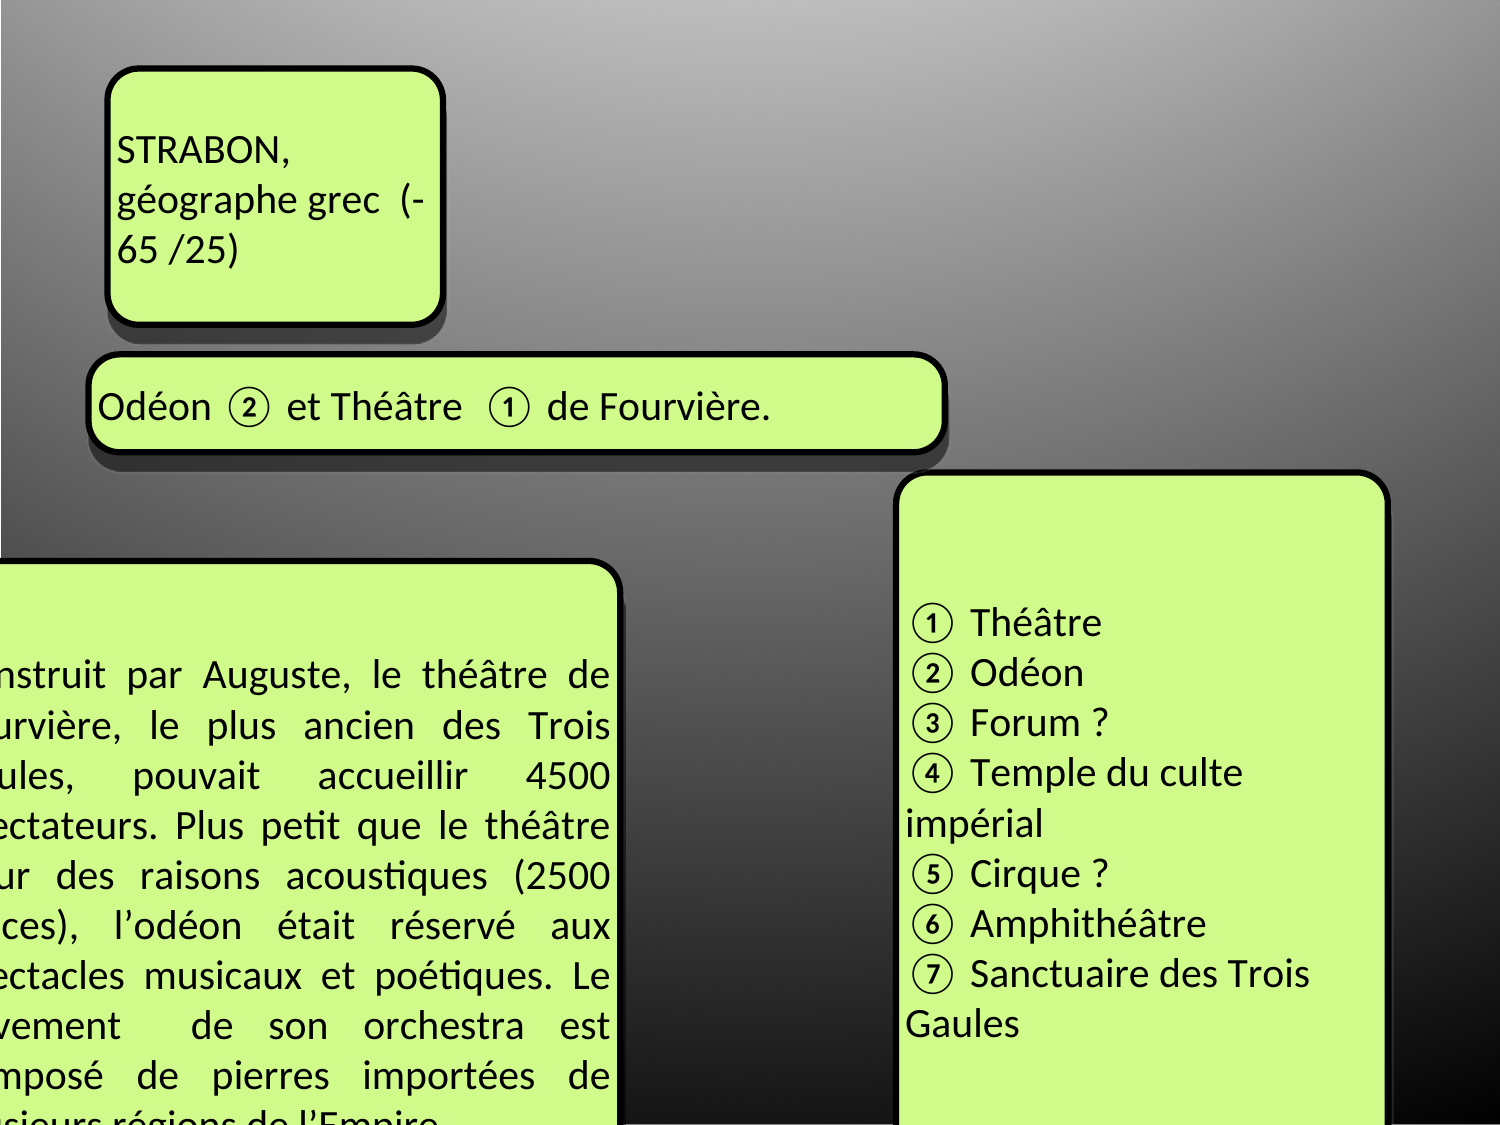

STRABON, géographe grec (-65 /25)
Odéon ② et Théâtre ① de Fourvière.
① Théâtre
② Odéon
③ Forum ?
④ Temple du culte impérial
⑤ Cirque ?
⑥ Amphithéâtre
⑦ Sanctuaire des Trois Gaules
Construit par Auguste, le théâtre de Fourvière, le plus ancien des Trois Gaules, pouvait accueillir 4500 spectateurs. Plus petit que le théâtre pour des raisons acoustiques (2500 places), l’odéon était réservé aux spectacles musicaux et poétiques. Le pavement de son orchestra est composé de pierres importées de plusieurs régions de l’Empire.